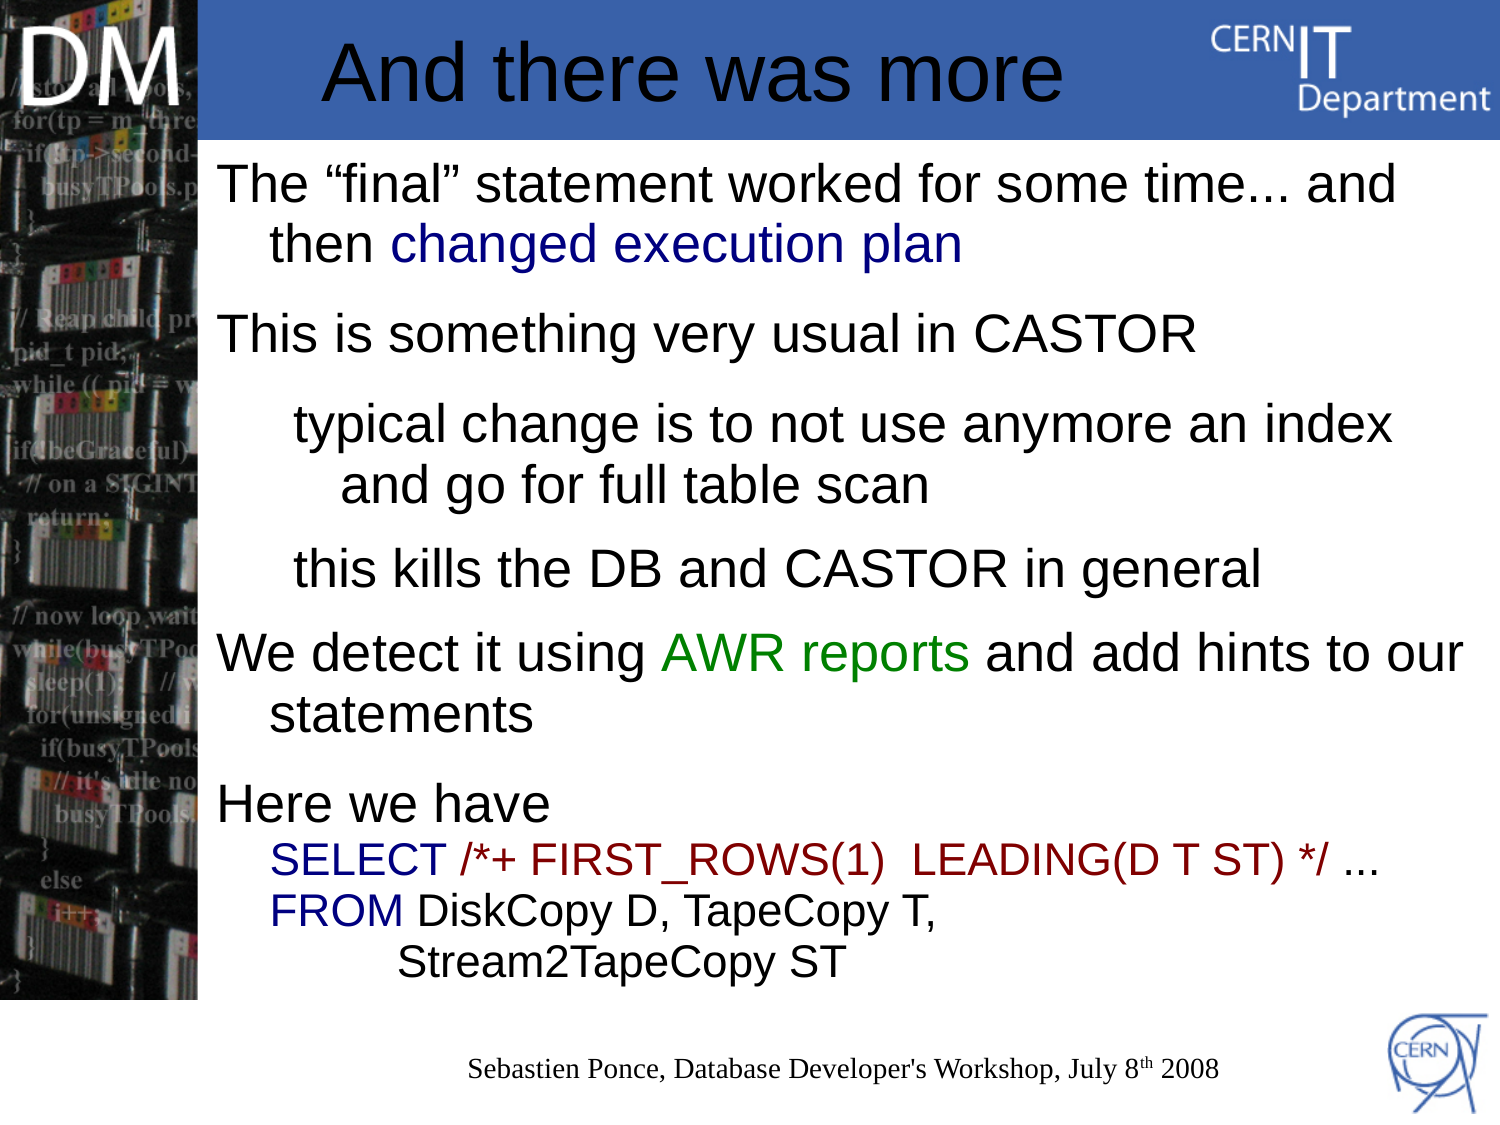

# And there was more
The “final” statement worked for some time... and then changed execution plan
This is something very usual in CASTOR
typical change is to not use anymore an index and go for full table scan
this kills the DB and CASTOR in general
We detect it using AWR reports and add hints to our statements
Here we have
SELECT /*+ FIRST_ROWS(1) LEADING(D T ST) */ ...
FROM DiskCopy D, TapeCopy T,
 Stream2TapeCopy ST